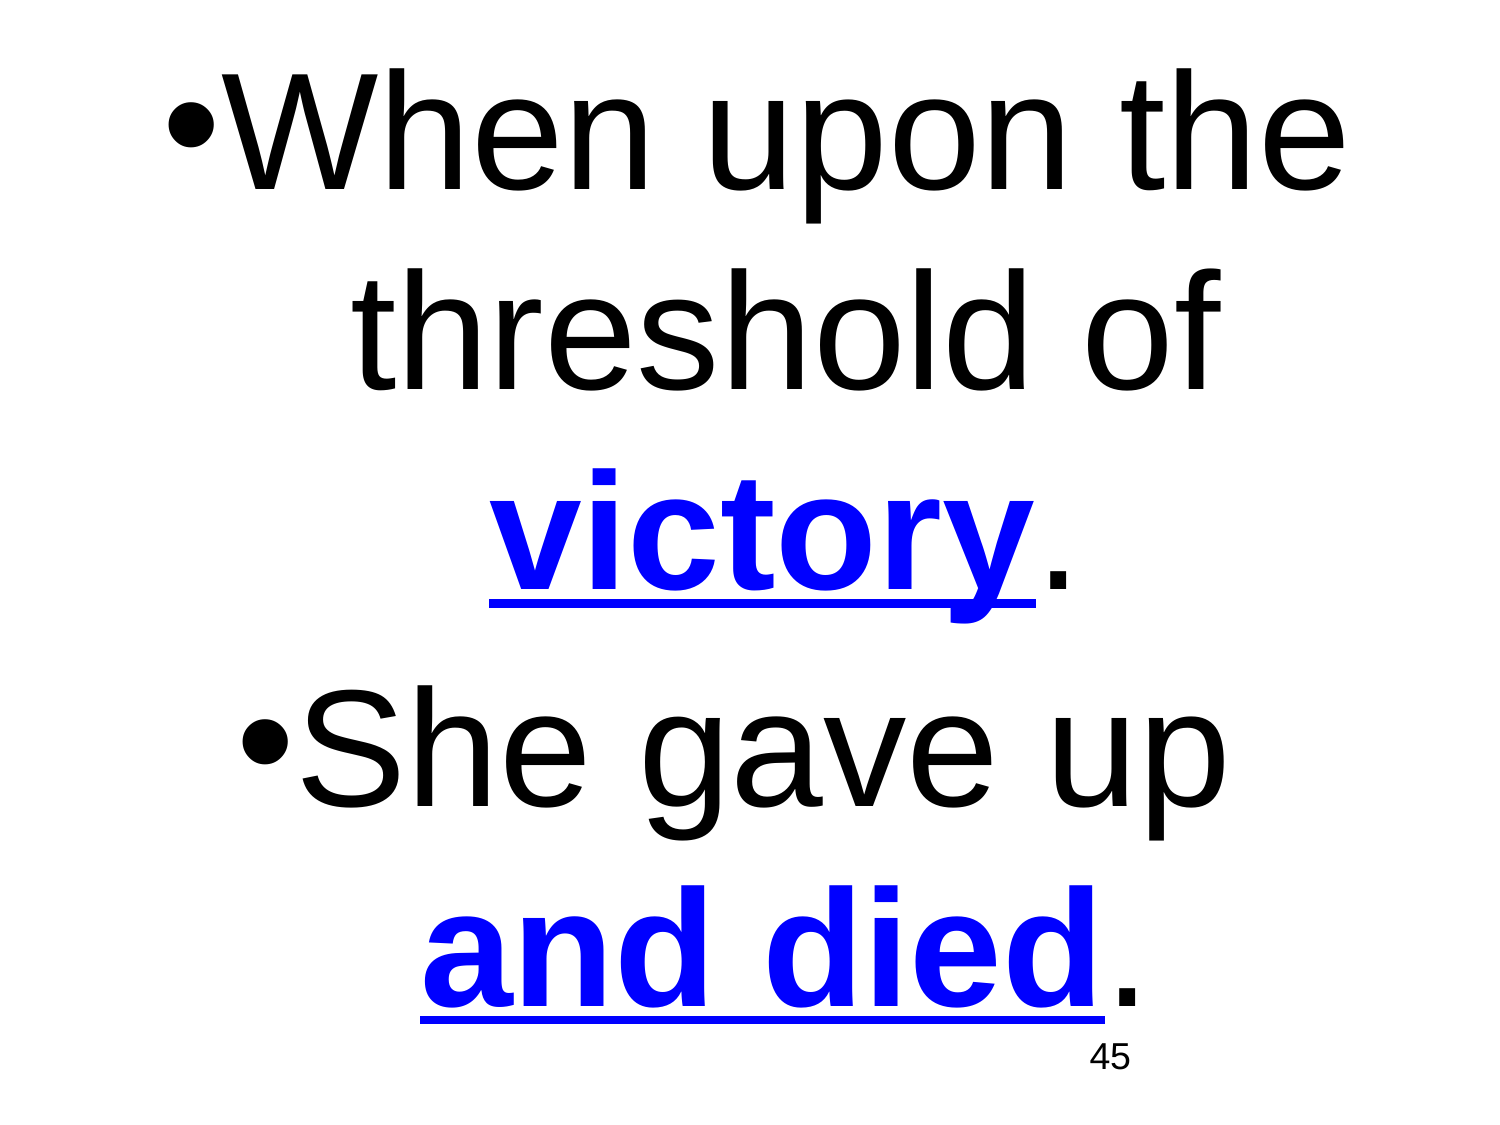

# When upon the threshold of victory.
She gave up
and died.
45